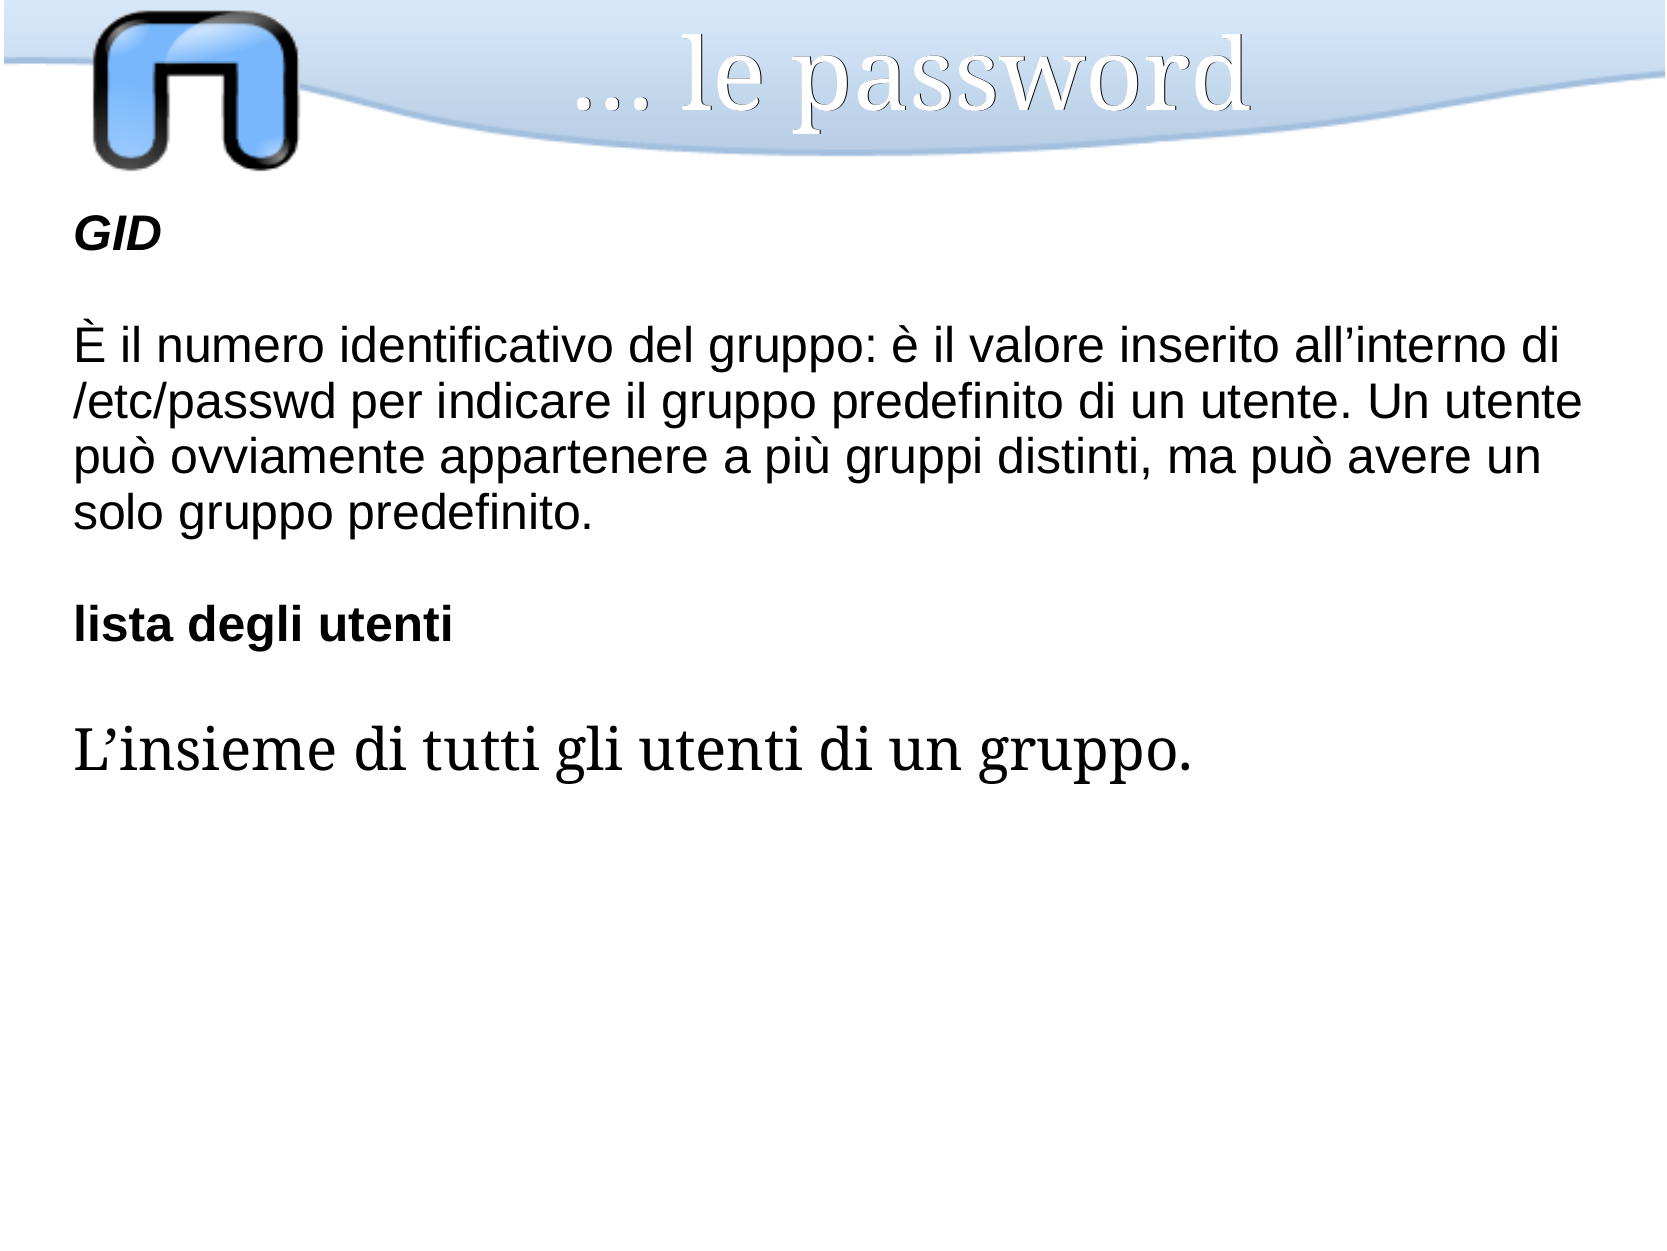

… le password
# GID
È il numero identificativo del gruppo: è il valore inserito all’interno di /etc/passwd per indicare il gruppo predefinito di un utente. Un utente può ovviamente appartenere a più gruppi distinti, ma può avere un solo gruppo predefinito.
lista degli utenti
L’insieme di tutti gli utenti di un gruppo.